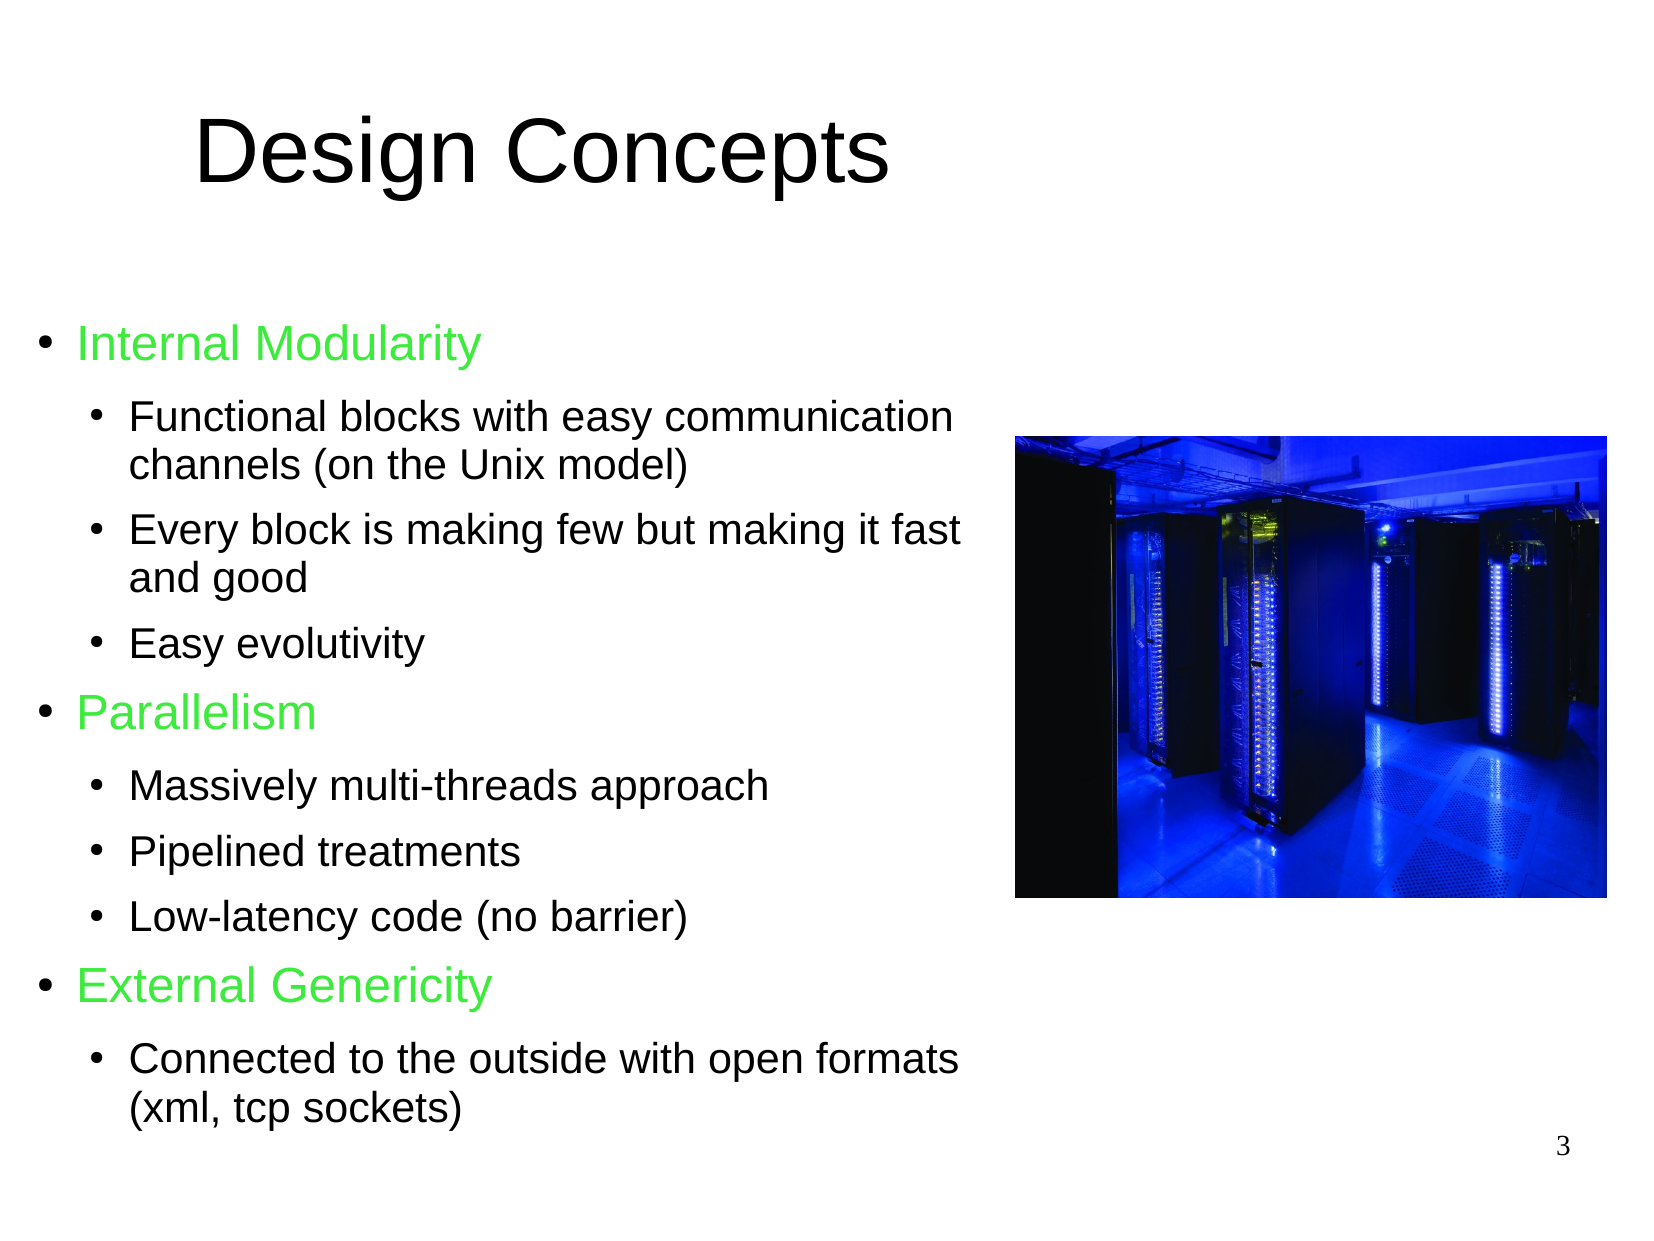

# Design Concepts
Internal Modularity
Functional blocks with easy communication channels (on the Unix model)
Every block is making few but making it fast and good
Easy evolutivity
Parallelism
Massively multi-threads approach
Pipelined treatments
Low-latency code (no barrier)
External Genericity
Connected to the outside with open formats (xml, tcp sockets)
3